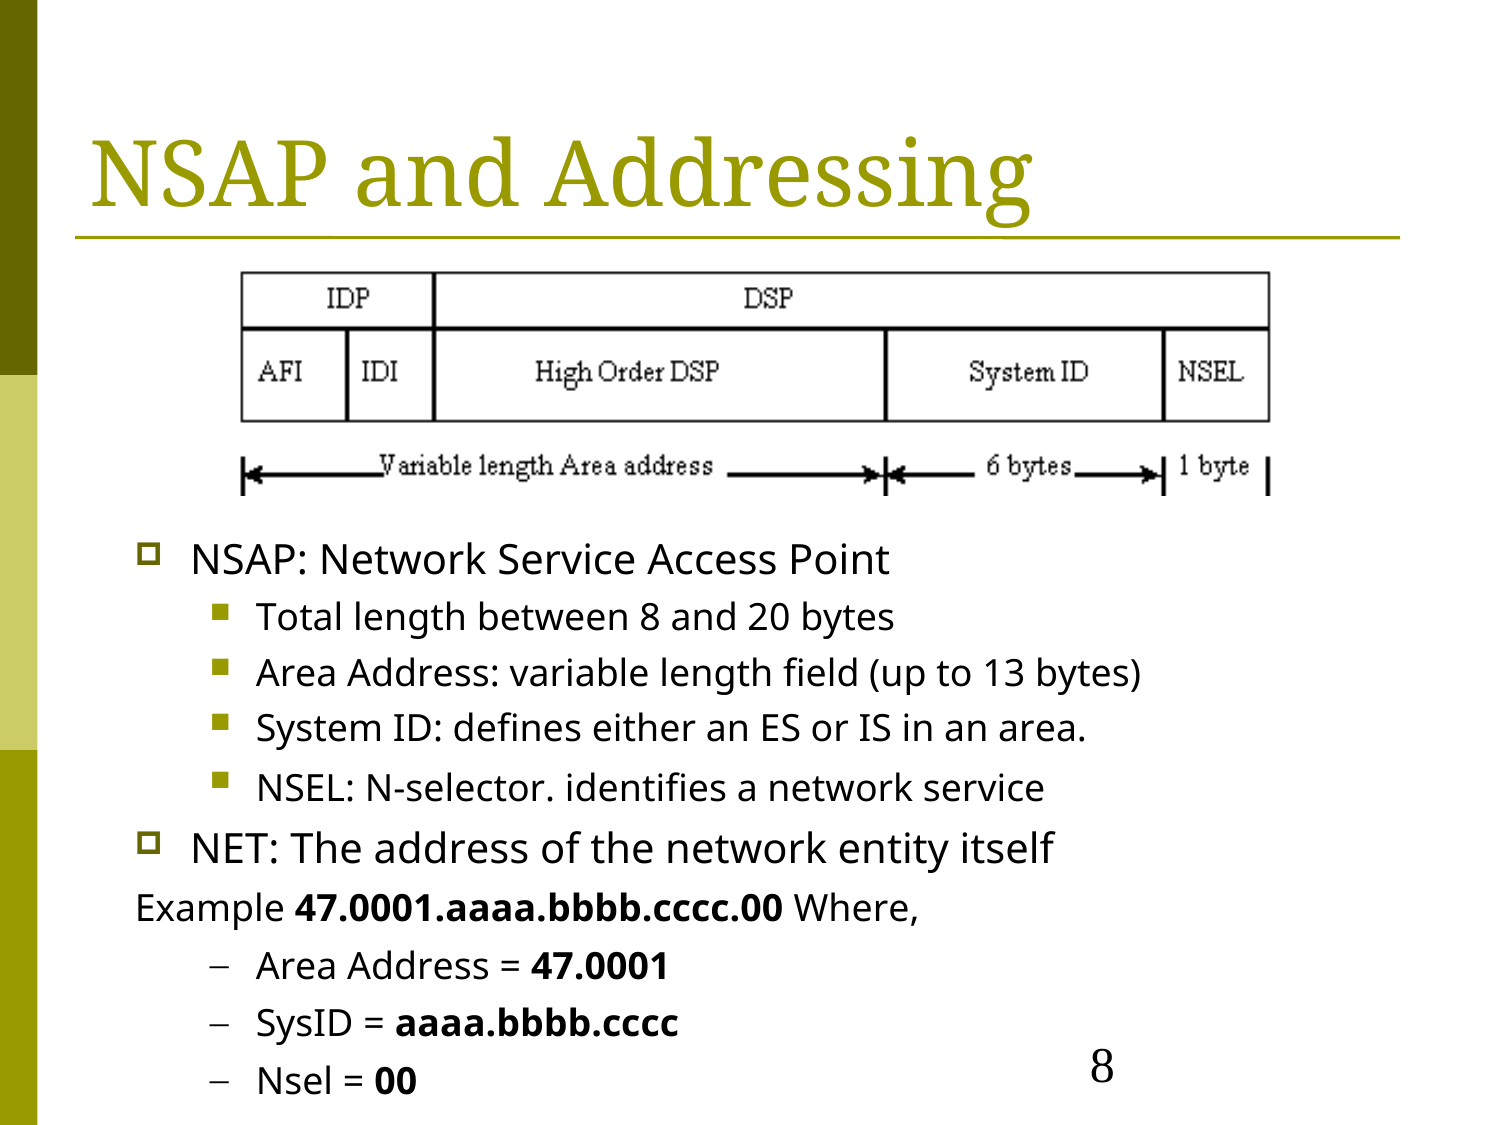

# NSAP and Addressing
NSAP: Network Service Access Point
Total length between 8 and 20 bytes
Area Address: variable length field (up to 13 bytes)
System ID: defines either an ES or IS in an area.
NSEL: N-selector. identifies a network service
NET: The address of the network entity itself
Example 47.0001.aaaa.bbbb.cccc.00 Where,
Area Address = 47.0001
SysID = aaaa.bbbb.cccc
Nsel = 00